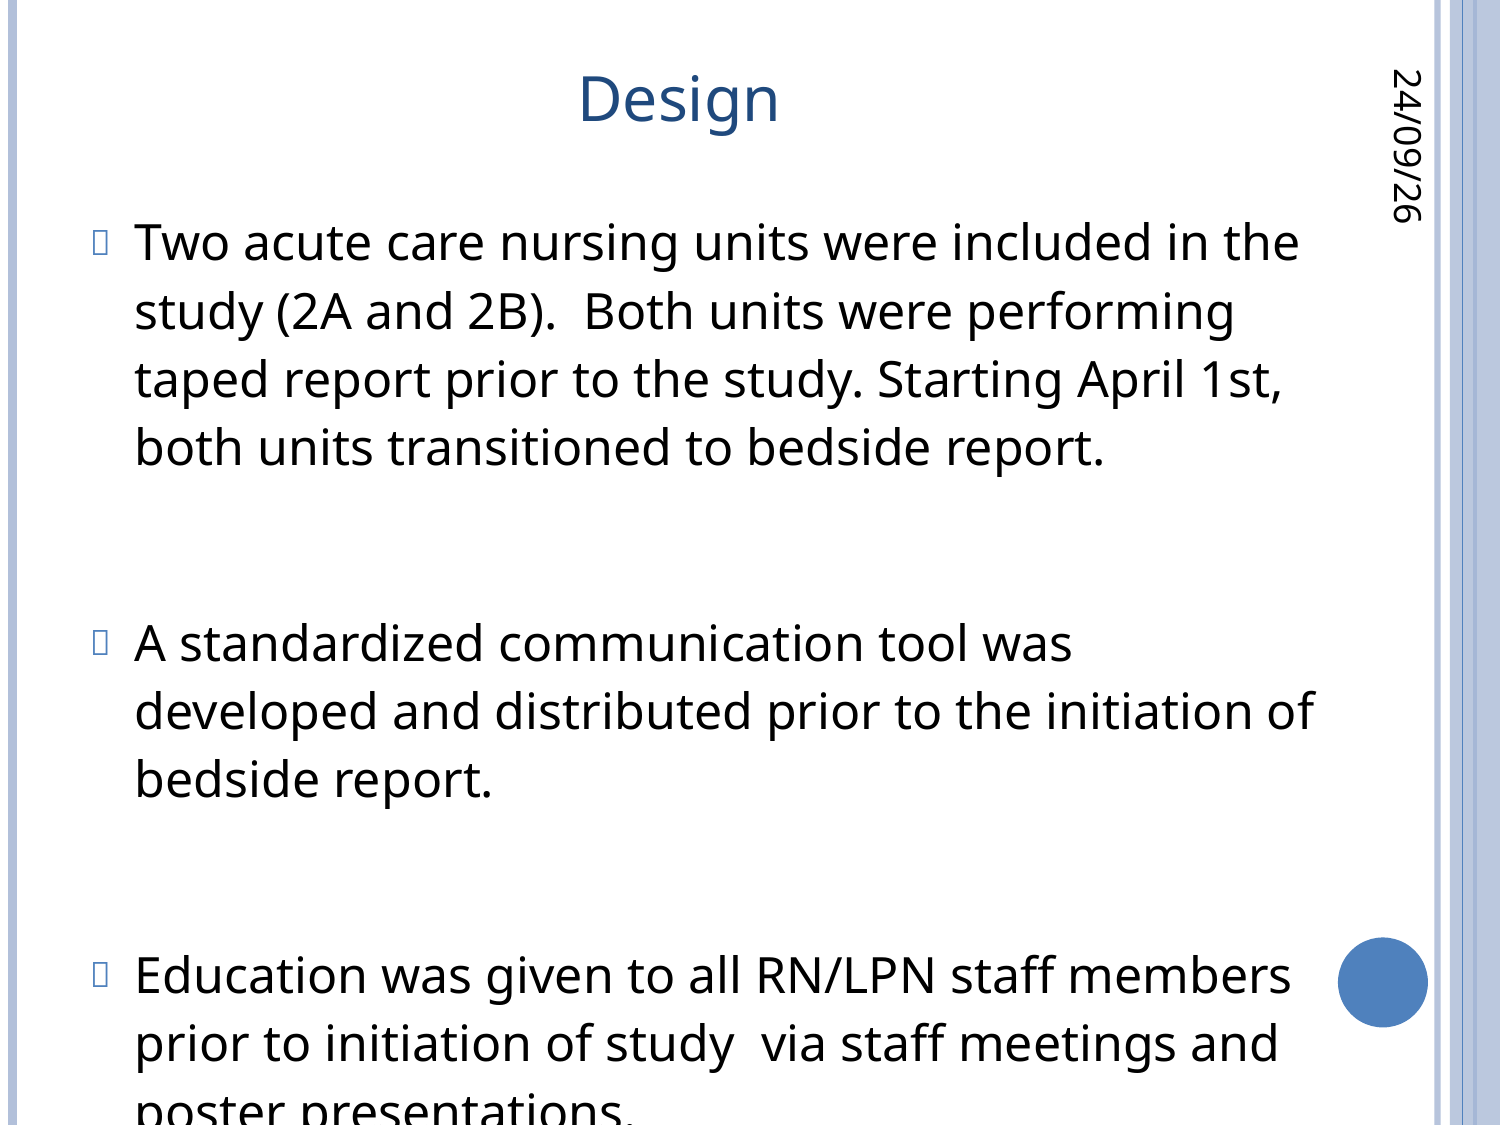

# Design
Two acute care nursing units were included in the study (2A and 2B). Both units were performing taped report prior to the study. Starting April 1st, both units transitioned to bedside report.
A standardized communication tool was developed and distributed prior to the initiation of bedside report.
Education was given to all RN/LPN staff members prior to initiation of study via staff meetings and poster presentations.